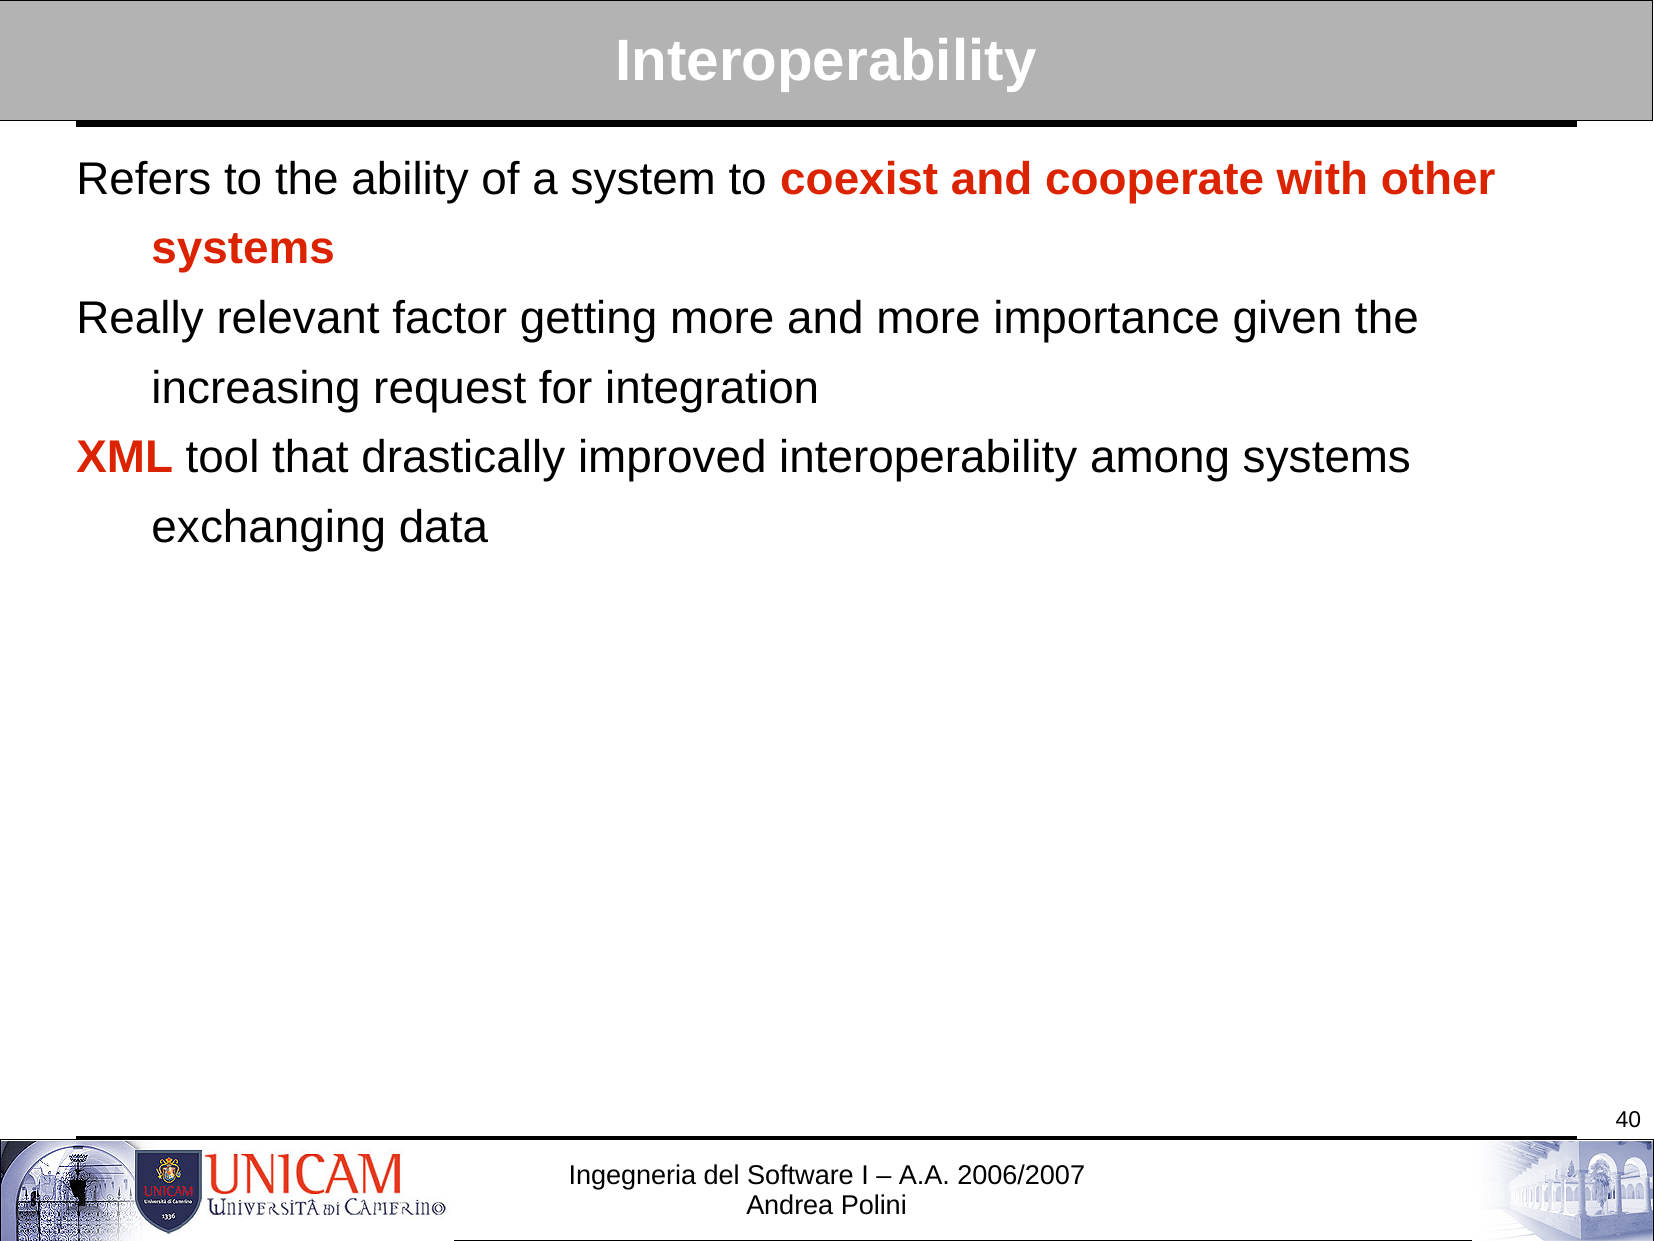

# Interoperability
Refers to the ability of a system to coexist and cooperate with other systems
Really relevant factor getting more and more importance given the increasing request for integration
XML tool that drastically improved interoperability among systems exchanging data
40